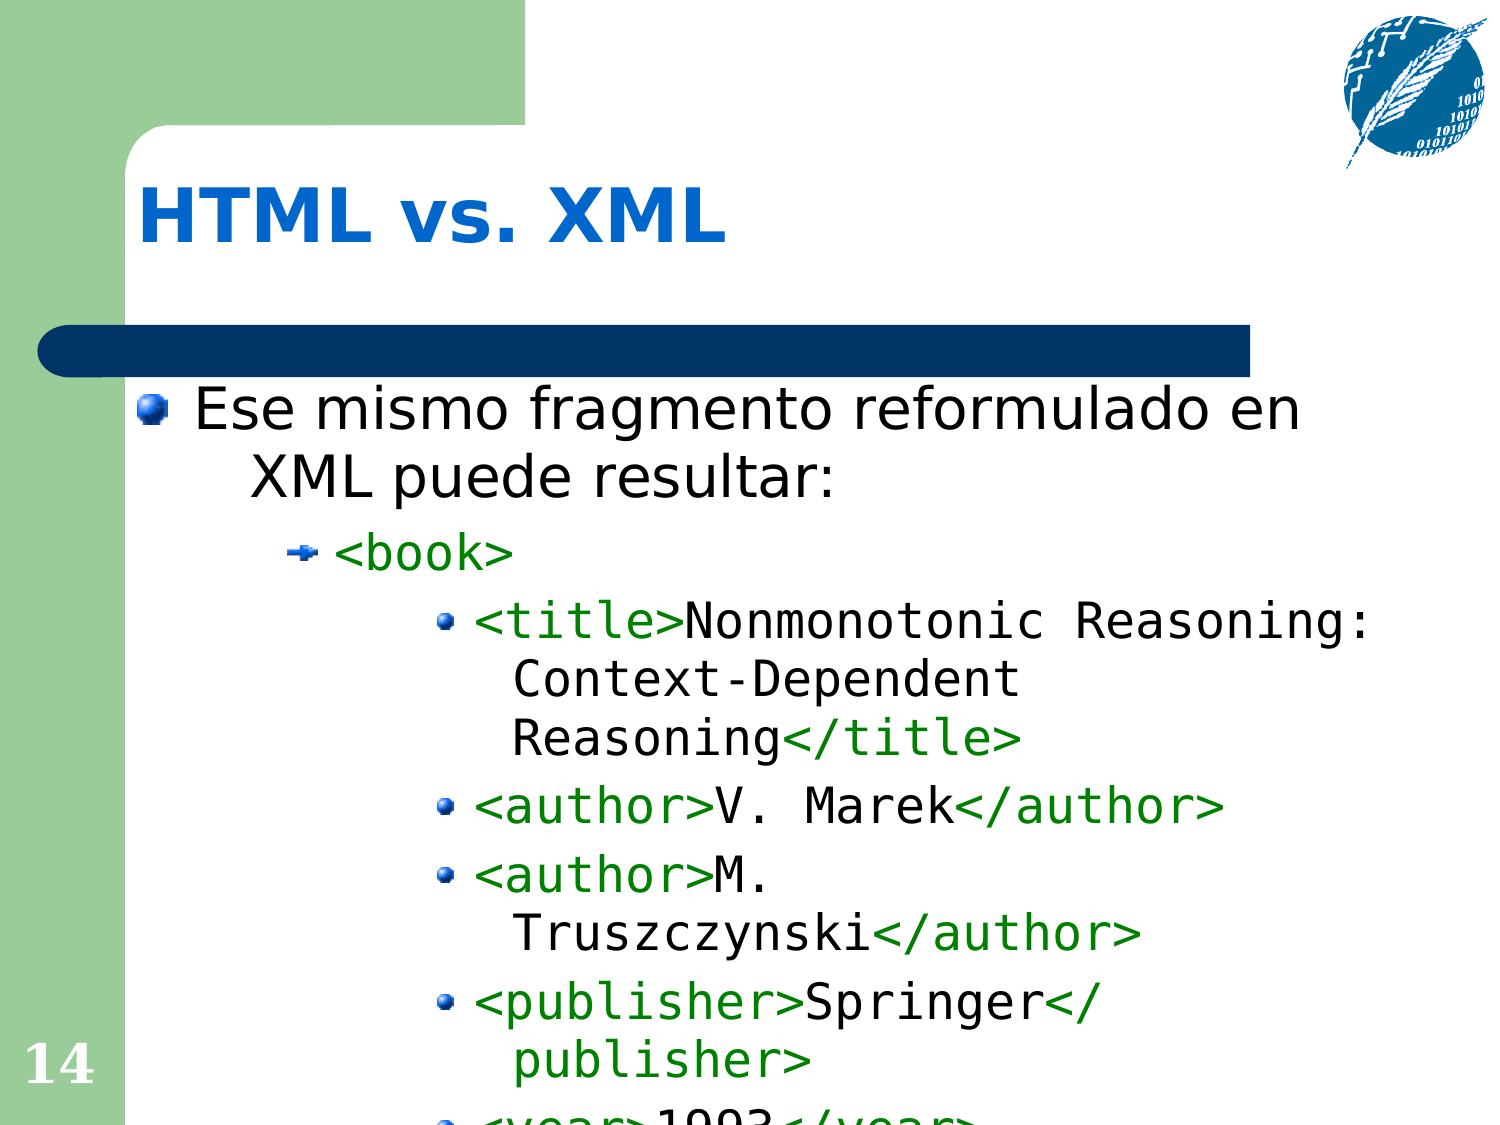

# HTML vs. XML
Ese mismo fragmento reformulado en XML puede resultar:
<book>
<title>Nonmonotonic Reasoning: Context-Dependent Reasoning</title>
<author>V. Marek</author>
<author>M. Truszczynski</author>
<publisher>Springer</publisher>
<year>1993</year>
<ISBN>0387976892</ISBN>
</book>
14